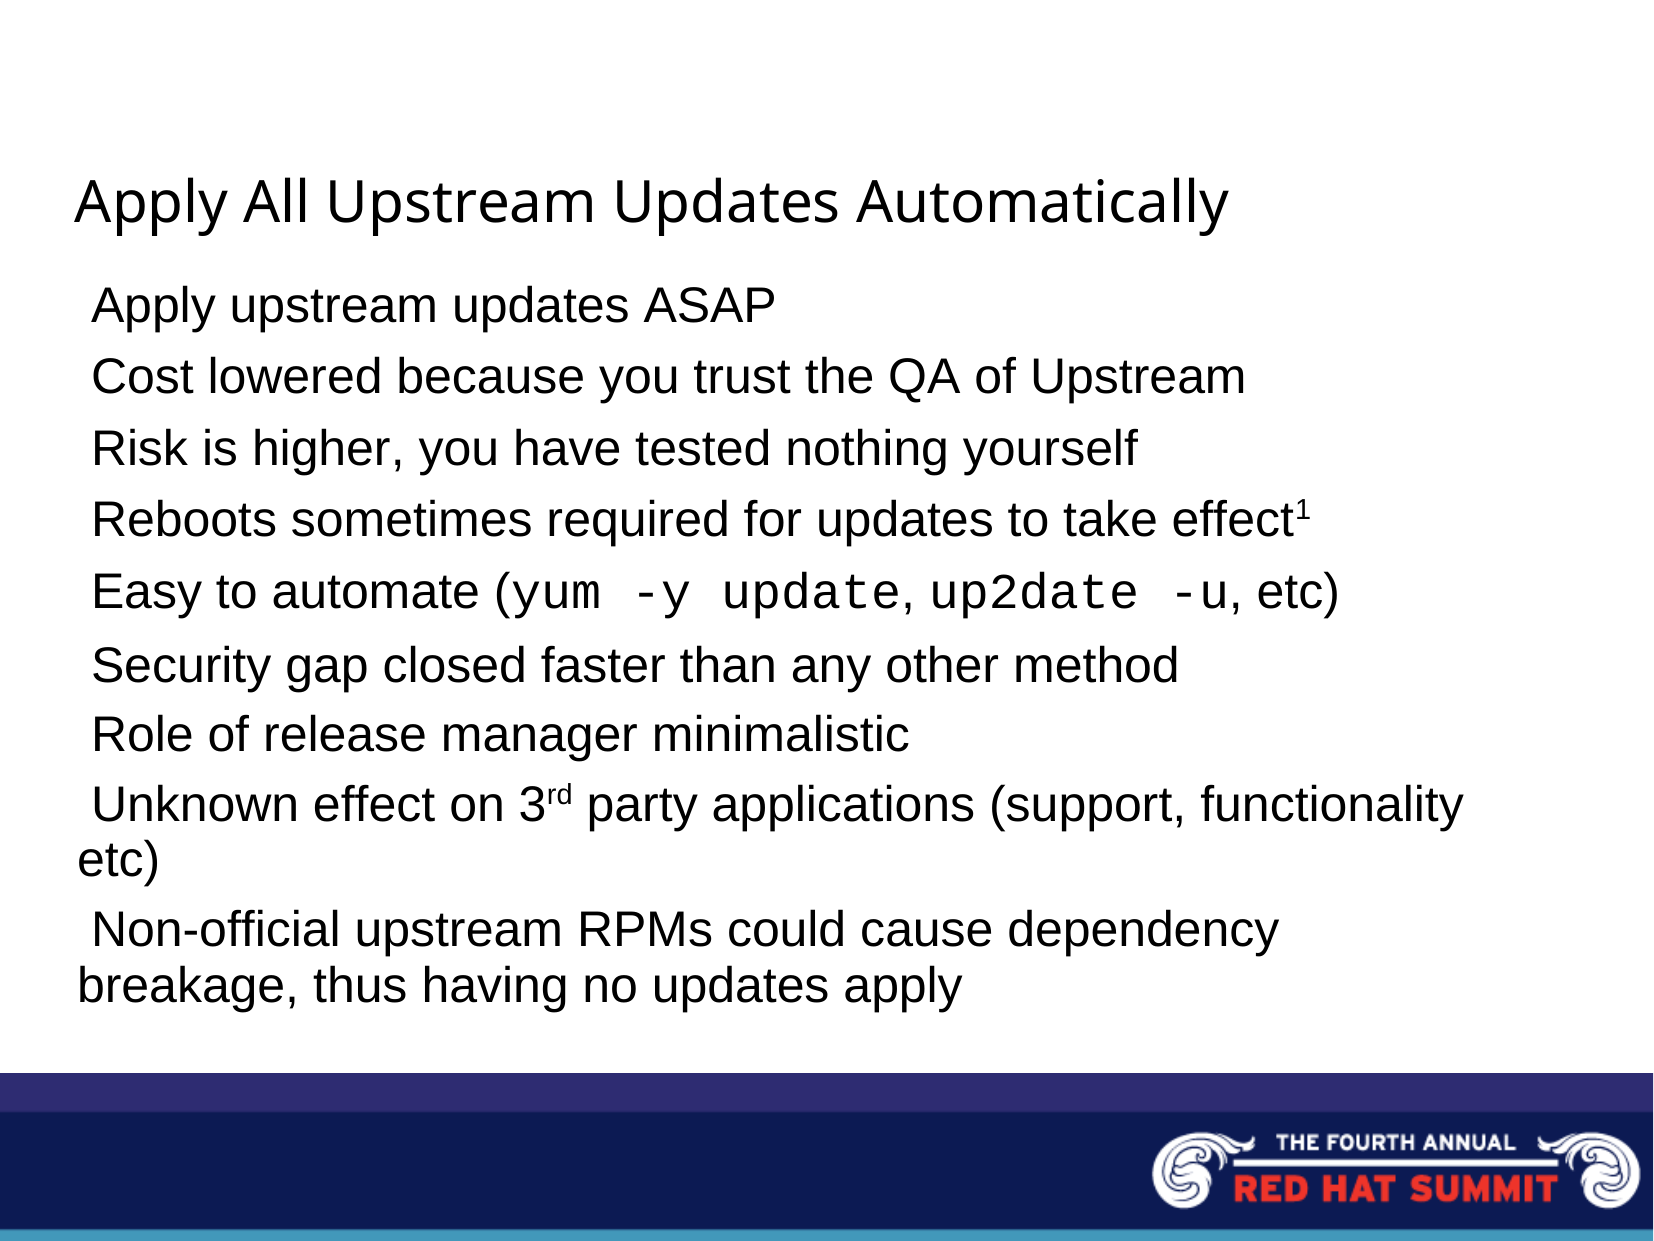

# Apply All Upstream Updates Automatically
 Apply upstream updates ASAP
 Cost lowered because you trust the QA of Upstream
 Risk is higher, you have tested nothing yourself
 Reboots sometimes required for updates to take effect1
 Easy to automate (yum -y update, up2date -u, etc)
 Security gap closed faster than any other method
 Role of release manager minimalistic
 Unknown effect on 3rd party applications (support, functionality etc)
 Non-official upstream RPMs could cause dependency breakage, thus having no updates apply